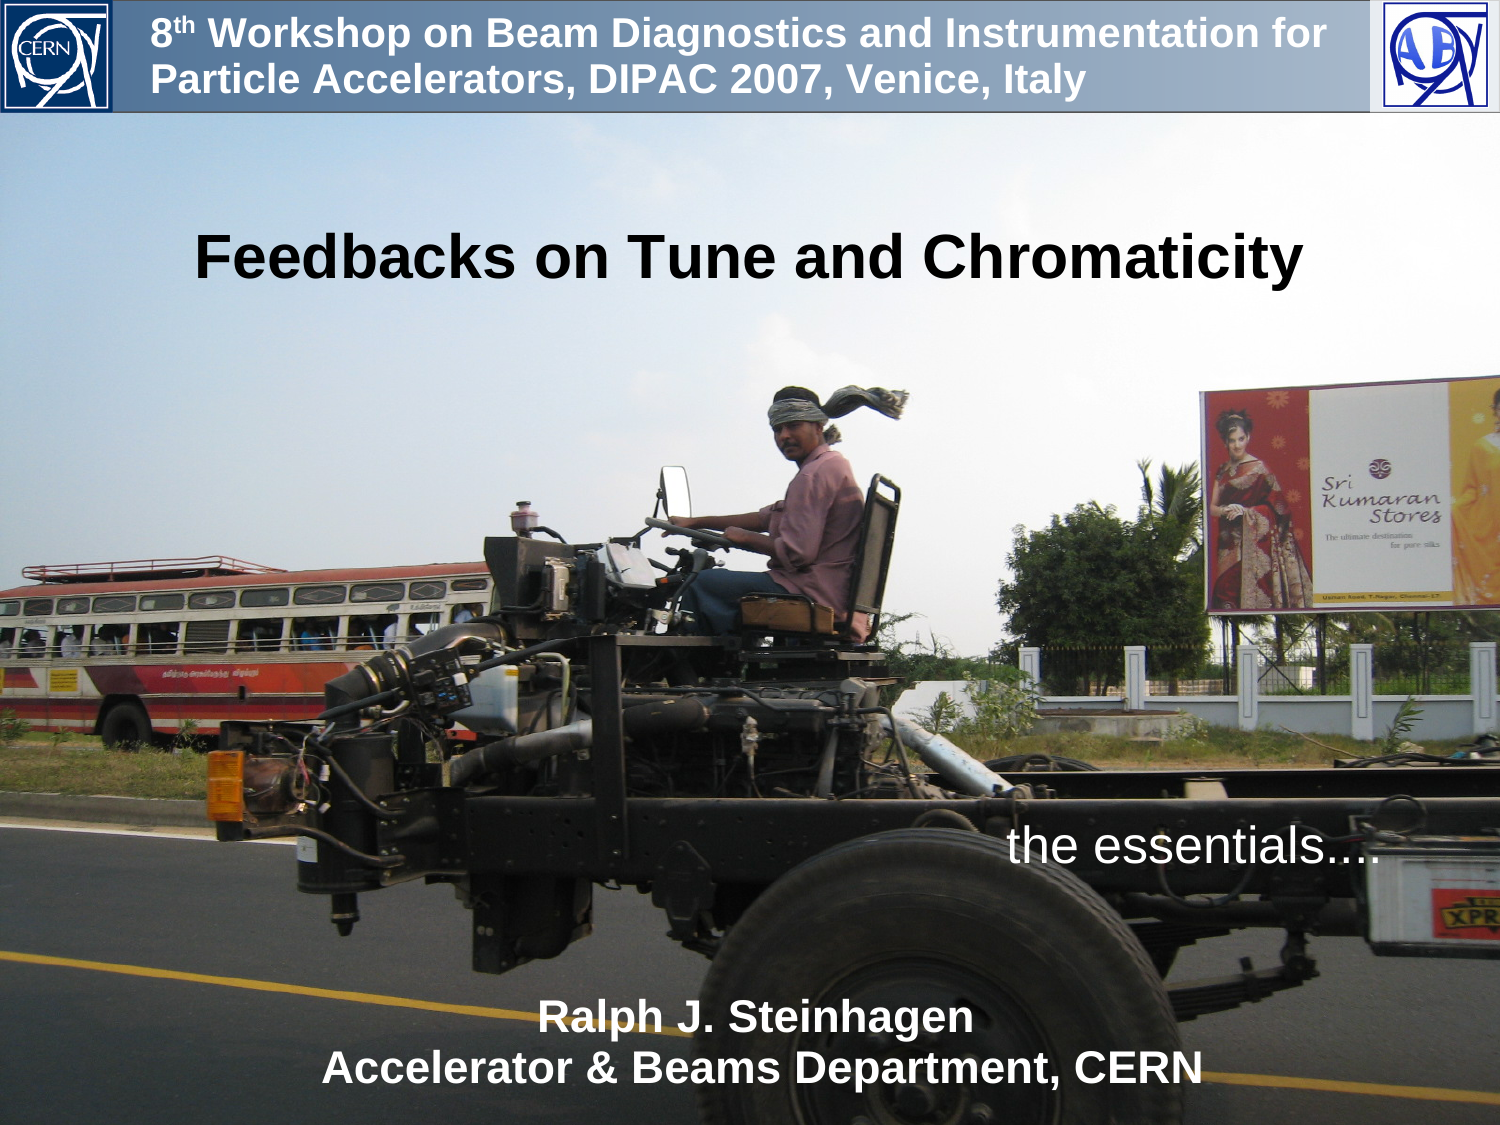

8th Workshop on Beam Diagnostics and Instrumentation for Particle Accelerators, DIPAC 2007, Venice, Italy
Feedbacks on Tune and Chromaticity
the essentials....
# Ralph J. Steinhagen Accelerator & Beams Department, CERN